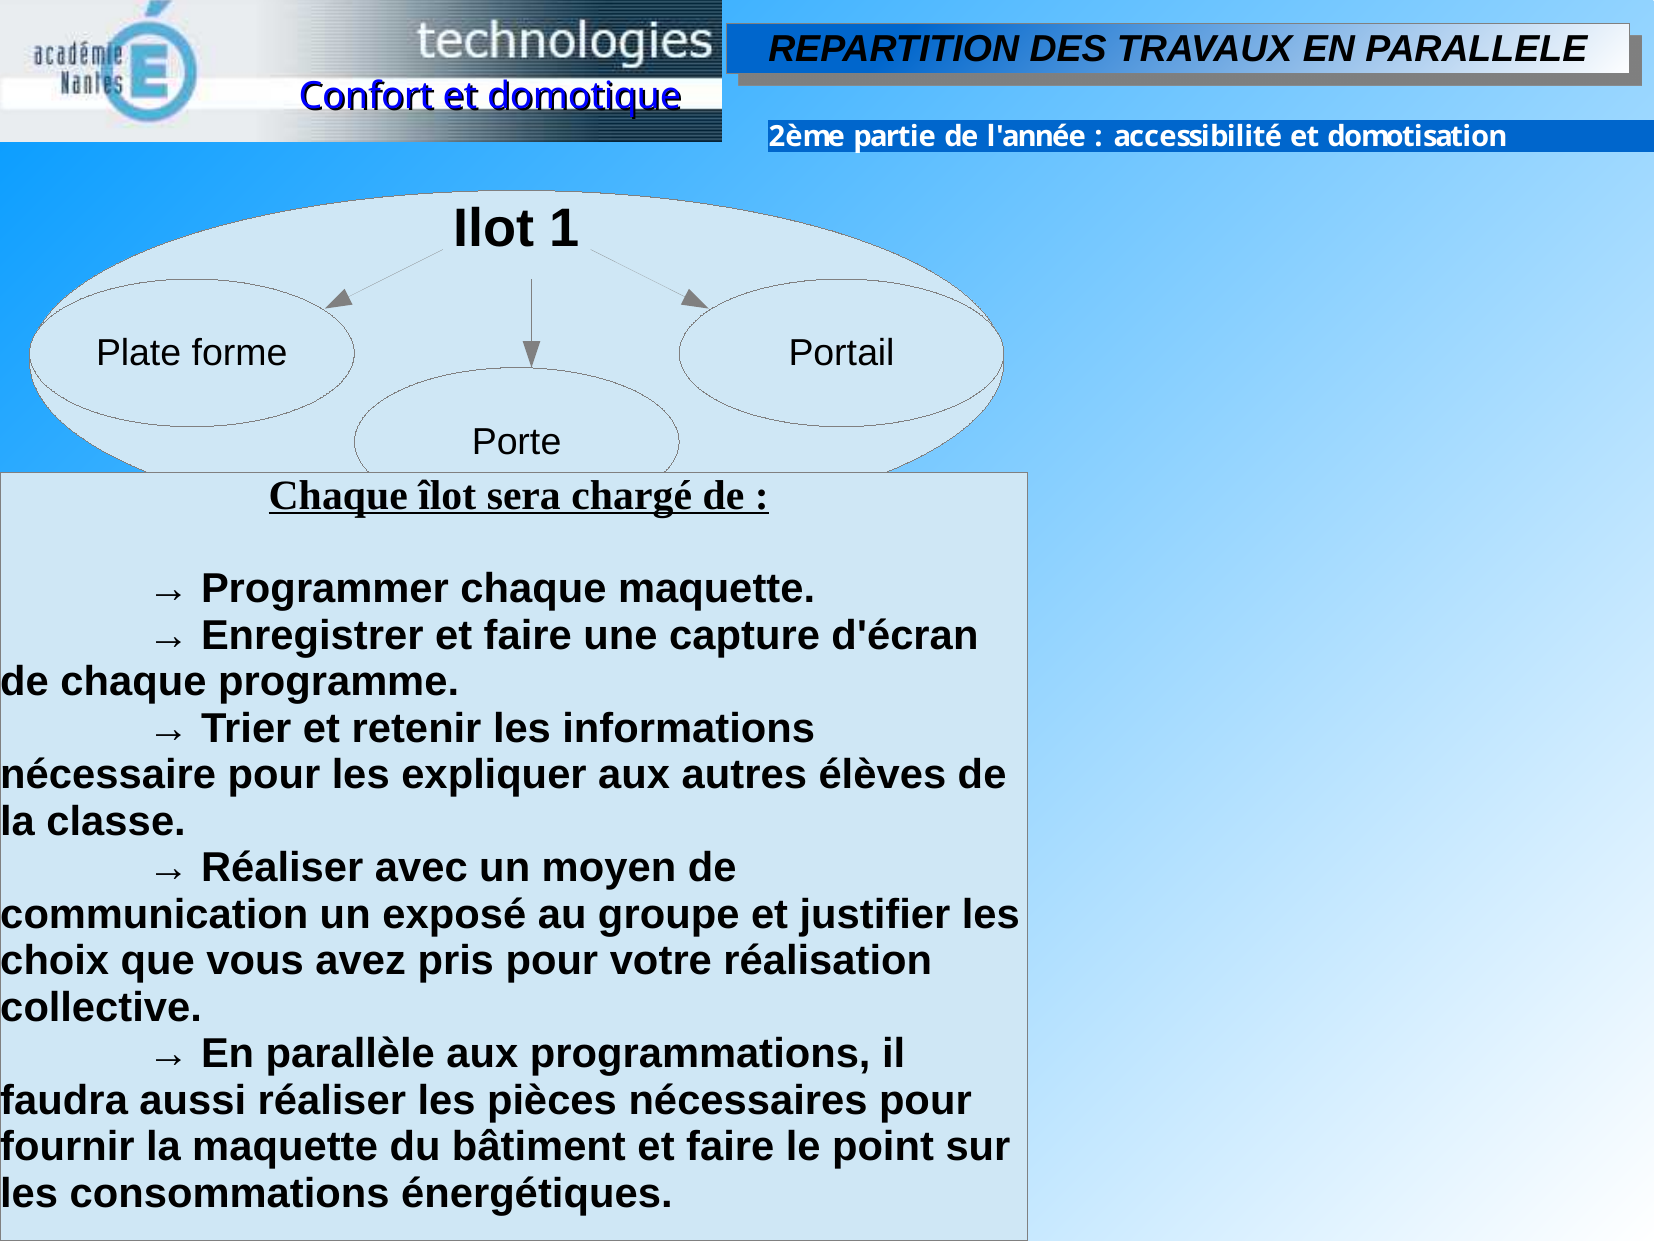

Confort et domotique
REPARTITION DES TRAVAUX EN PARALLELE
Ilot 1
Plate forme
Portail
Porte
 Chaque îlot sera chargé de :
		→ Programmer chaque maquette.
		→ Enregistrer et faire une capture d'écran de chaque programme.
		→ Trier et retenir les informations nécessaire pour les expliquer aux autres élèves de la classe.
		→ Réaliser avec un moyen de communication un exposé au groupe et justifier les choix que vous avez pris pour votre réalisation collective.
		→ En parallèle aux programmations, il faudra aussi réaliser les pièces nécessaires pour fournir la maquette du bâtiment et faire le point sur les consommations énergétiques.
Ilot 2
Plate forme
Portail
Porte
Ilot 3
Plate forme
Portail
Porte